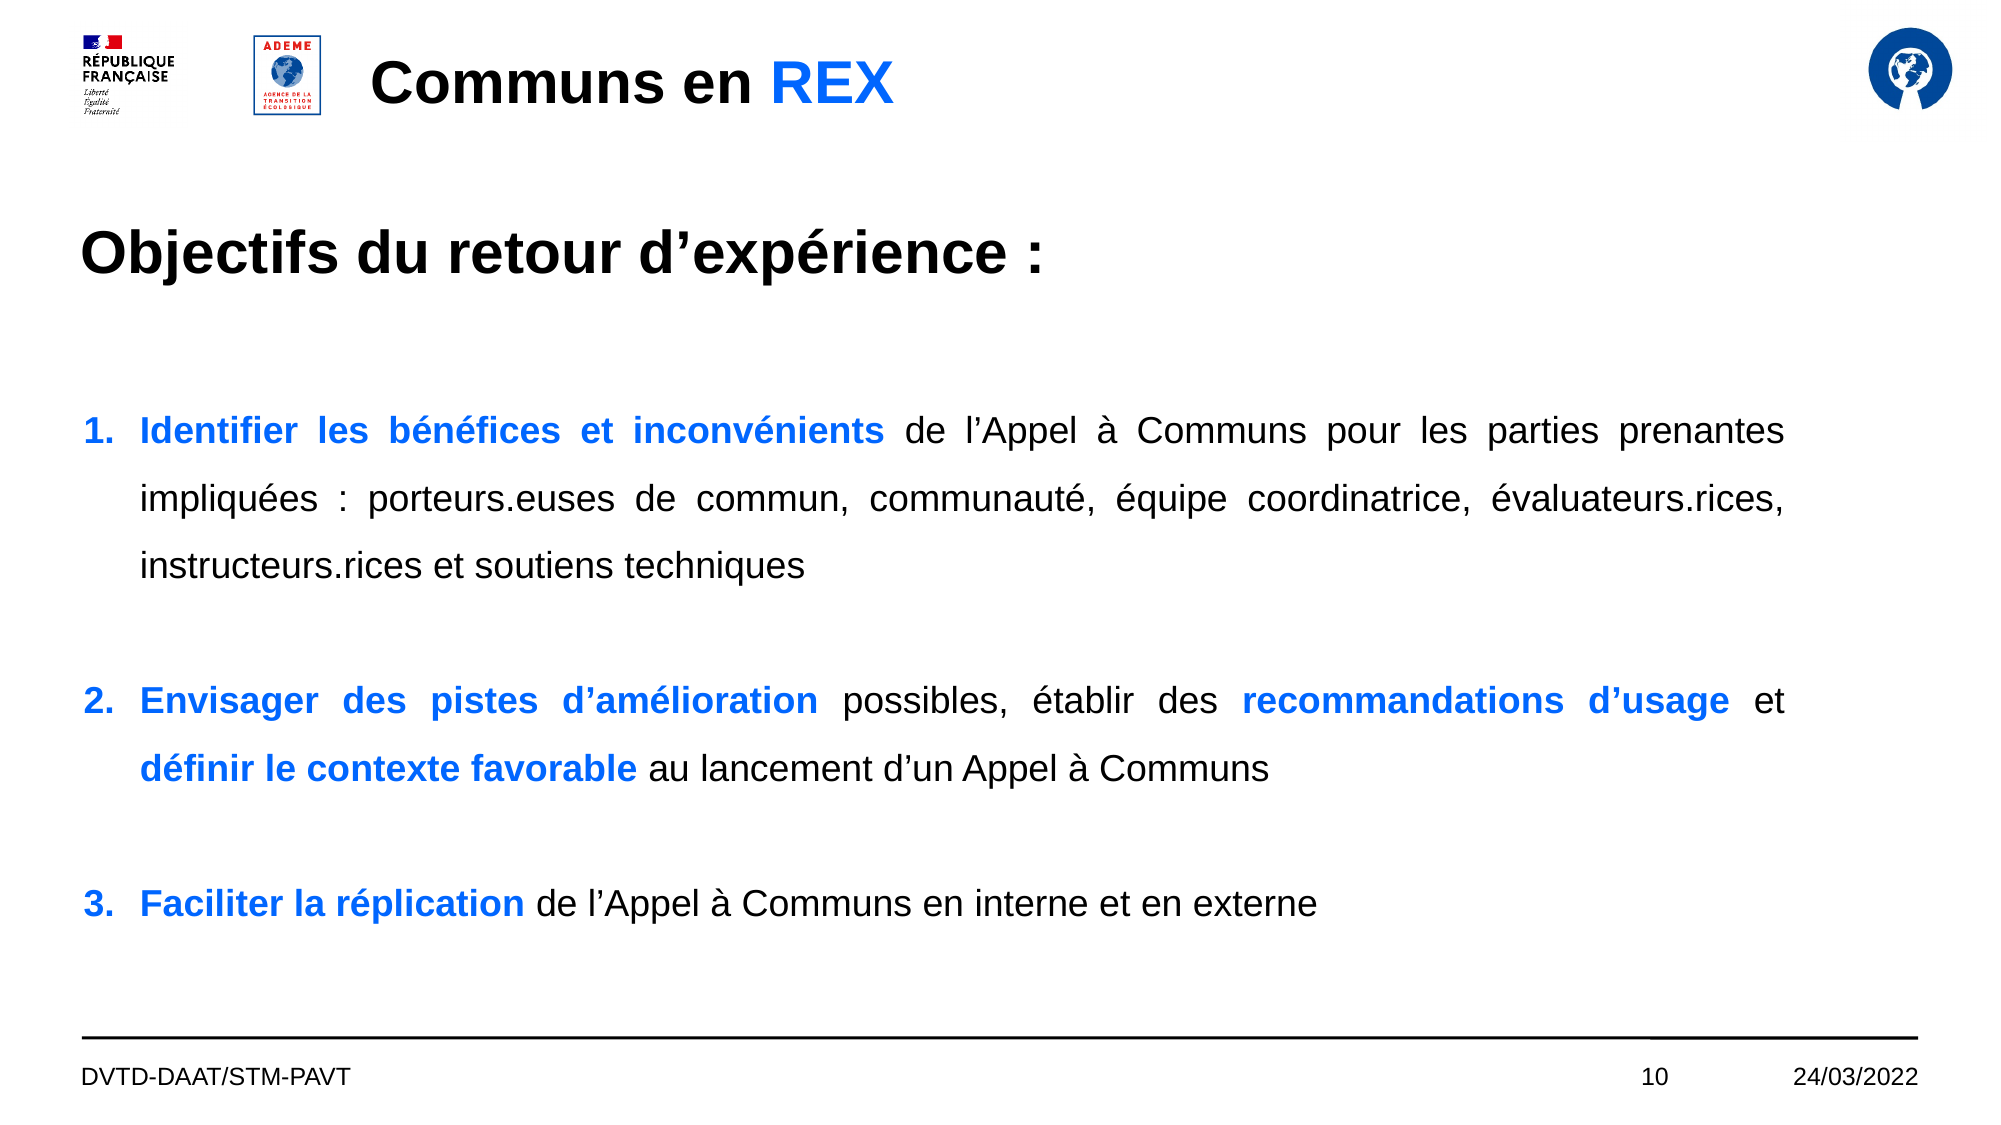

Communs en REX
# Objectifs du retour d’expérience :
8
Identifier les bénéfices et inconvénients de l’Appel à Communs pour les parties prenantes impliquées : porteurs.euses de commun, communauté, équipe coordinatrice, évaluateurs.rices, instructeurs.rices et soutiens techniques
Envisager des pistes d’amélioration possibles, établir des recommandations d’usage et définir le contexte favorable au lancement d’un Appel à Communs
Faciliter la réplication de l’Appel à Communs en interne et en externe
24
21
13
5
DVTD-DAAT/STM-PAVT
24/03/2022